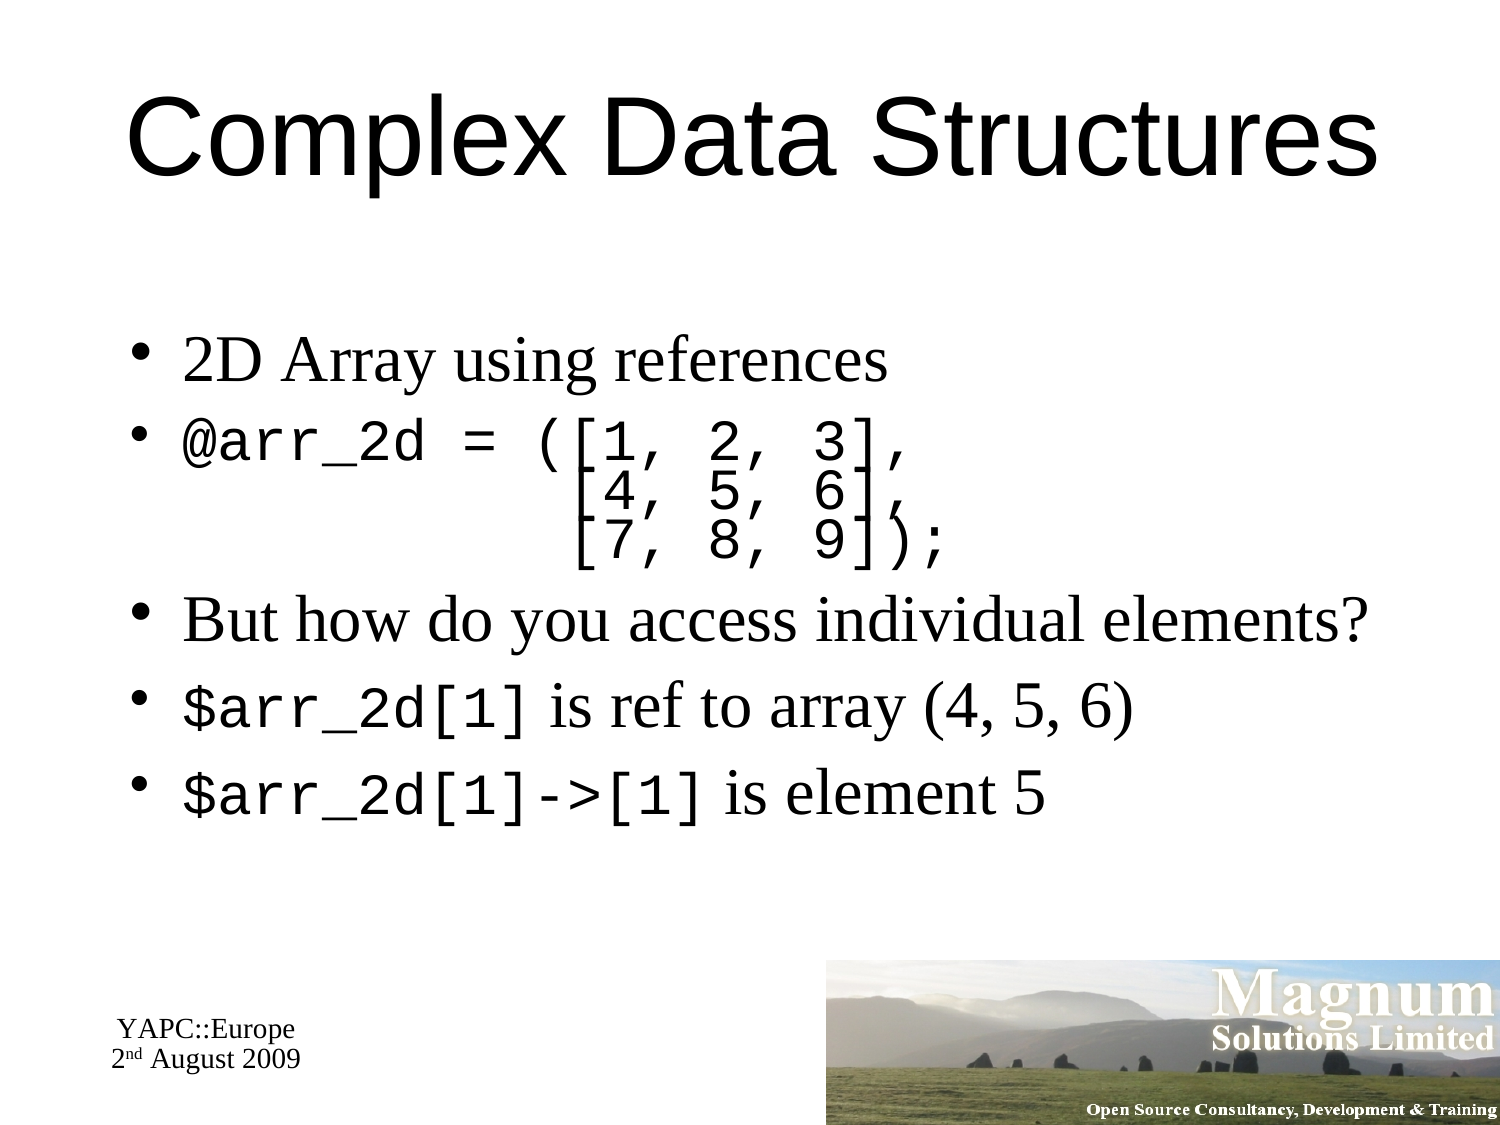

# Complex Data Structures
2D Array using references
@arr_2d = ([1, 2, 3],
 [4, 5, 6],
 [7, 8, 9]);
But how do you access individual elements?
$arr_2d[1] is ref to array (4, 5, 6)
$arr_2d[1]->[1] is element 5